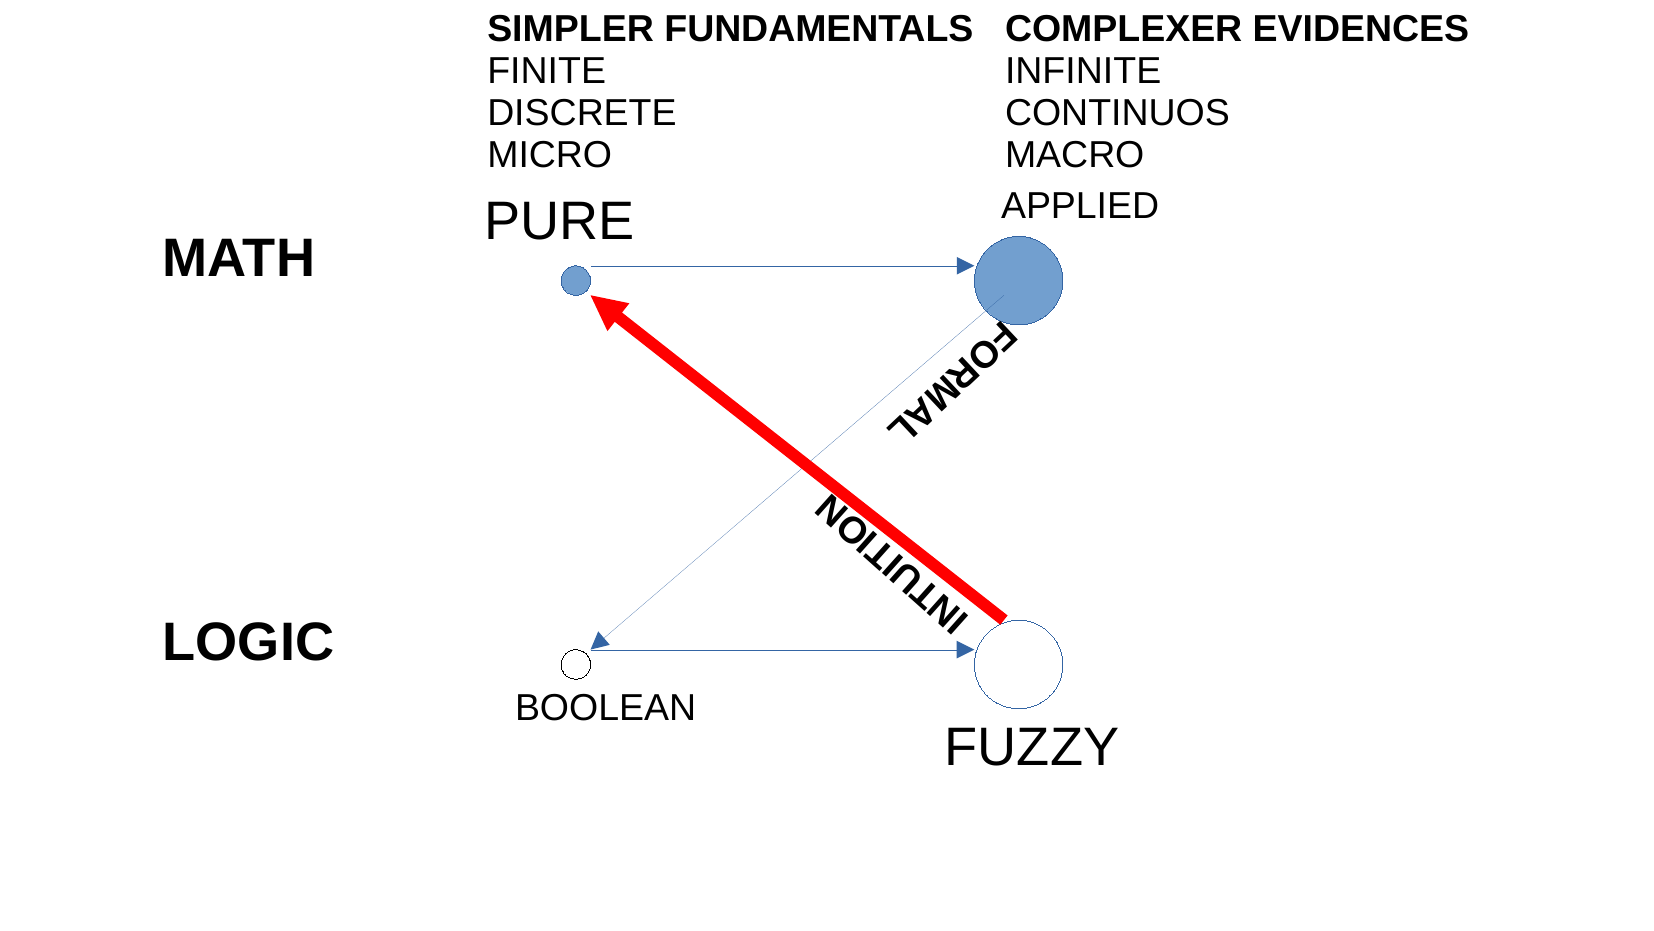

SIMPLER FUNDAMENTALS
FINITE
DISCRETE
MICRO
COMPLEXER EVIDENCES
INFINITE
CONTINUOS
MACRO
APPLIED
PURE
MATH
 FORMAL
INTUITION
LOGIC
BOOLEAN
FUZZY